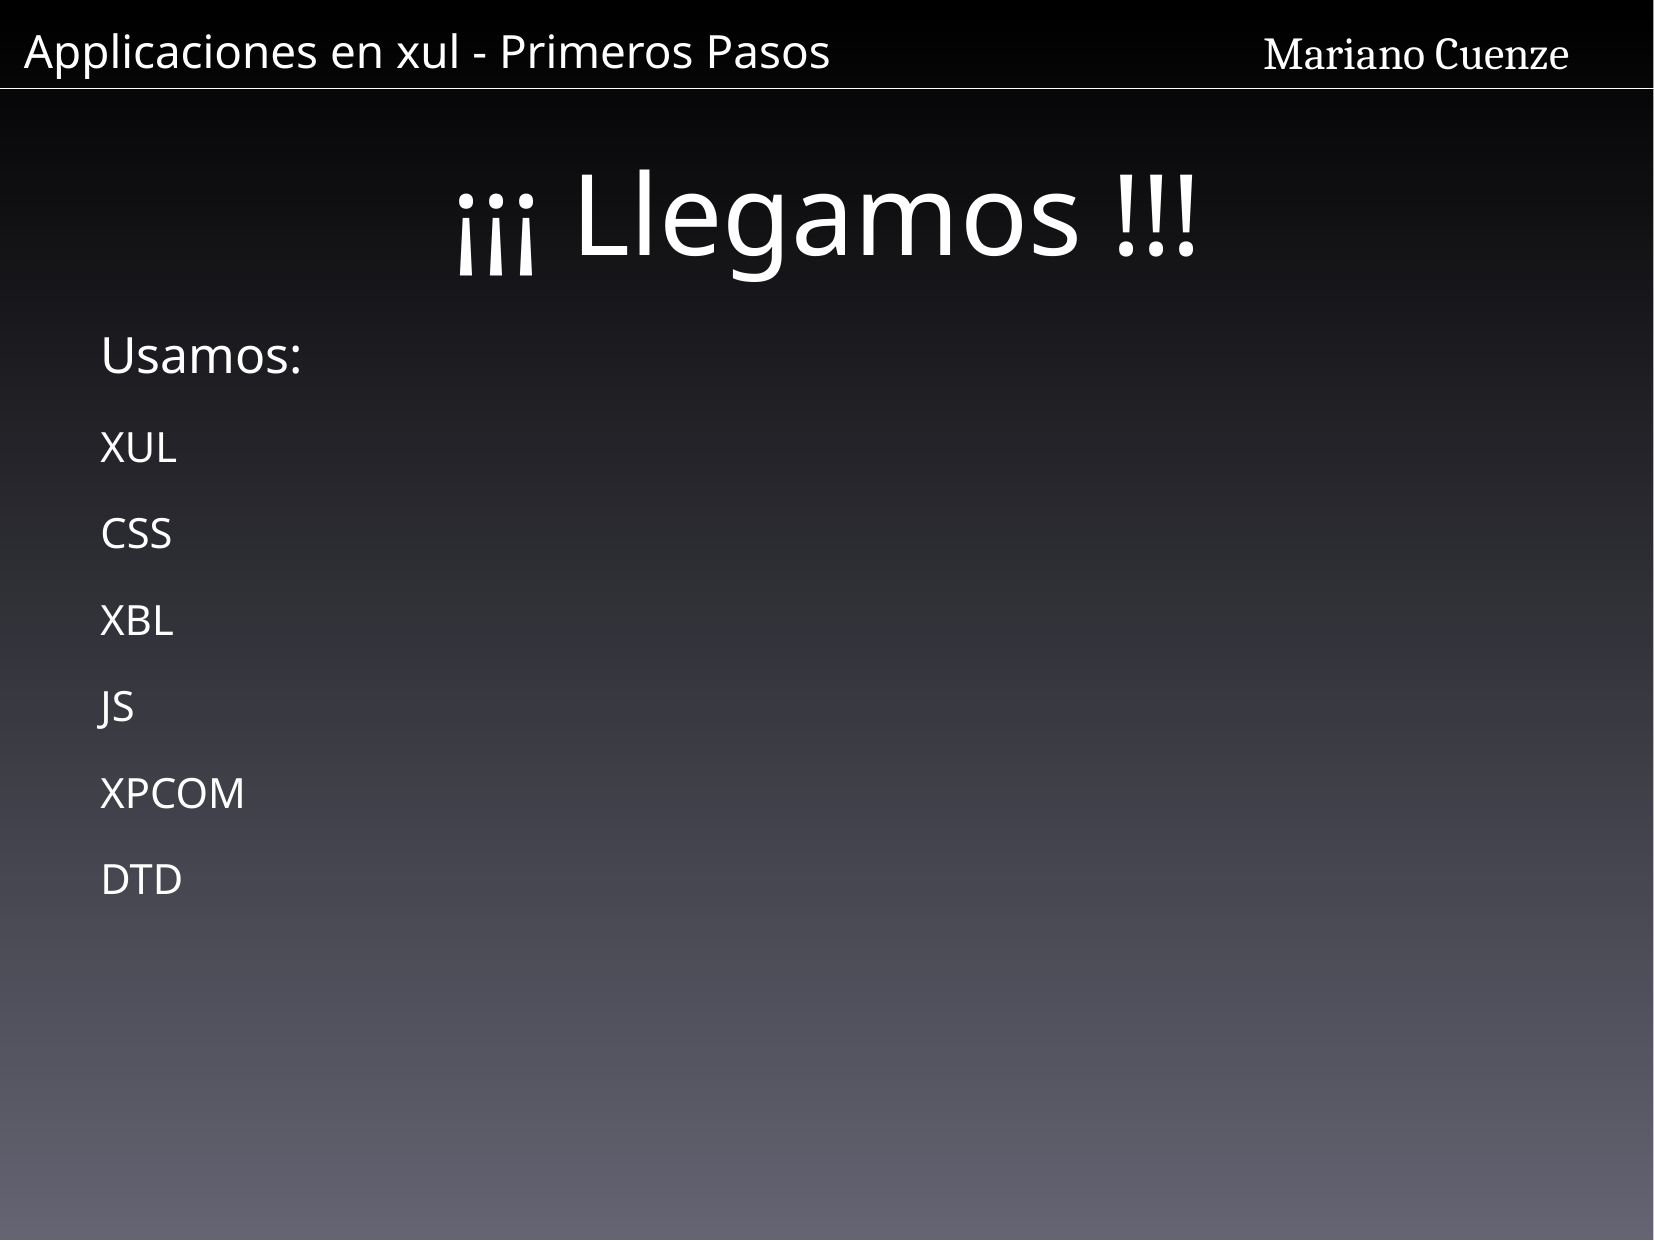

Applicaciones en xul - Primeros Pasos
Mariano Cuenze
# ¡¡¡ Llegamos !!!
Usamos:
XUL
CSS
XBL
JS
XPCOM
DTD